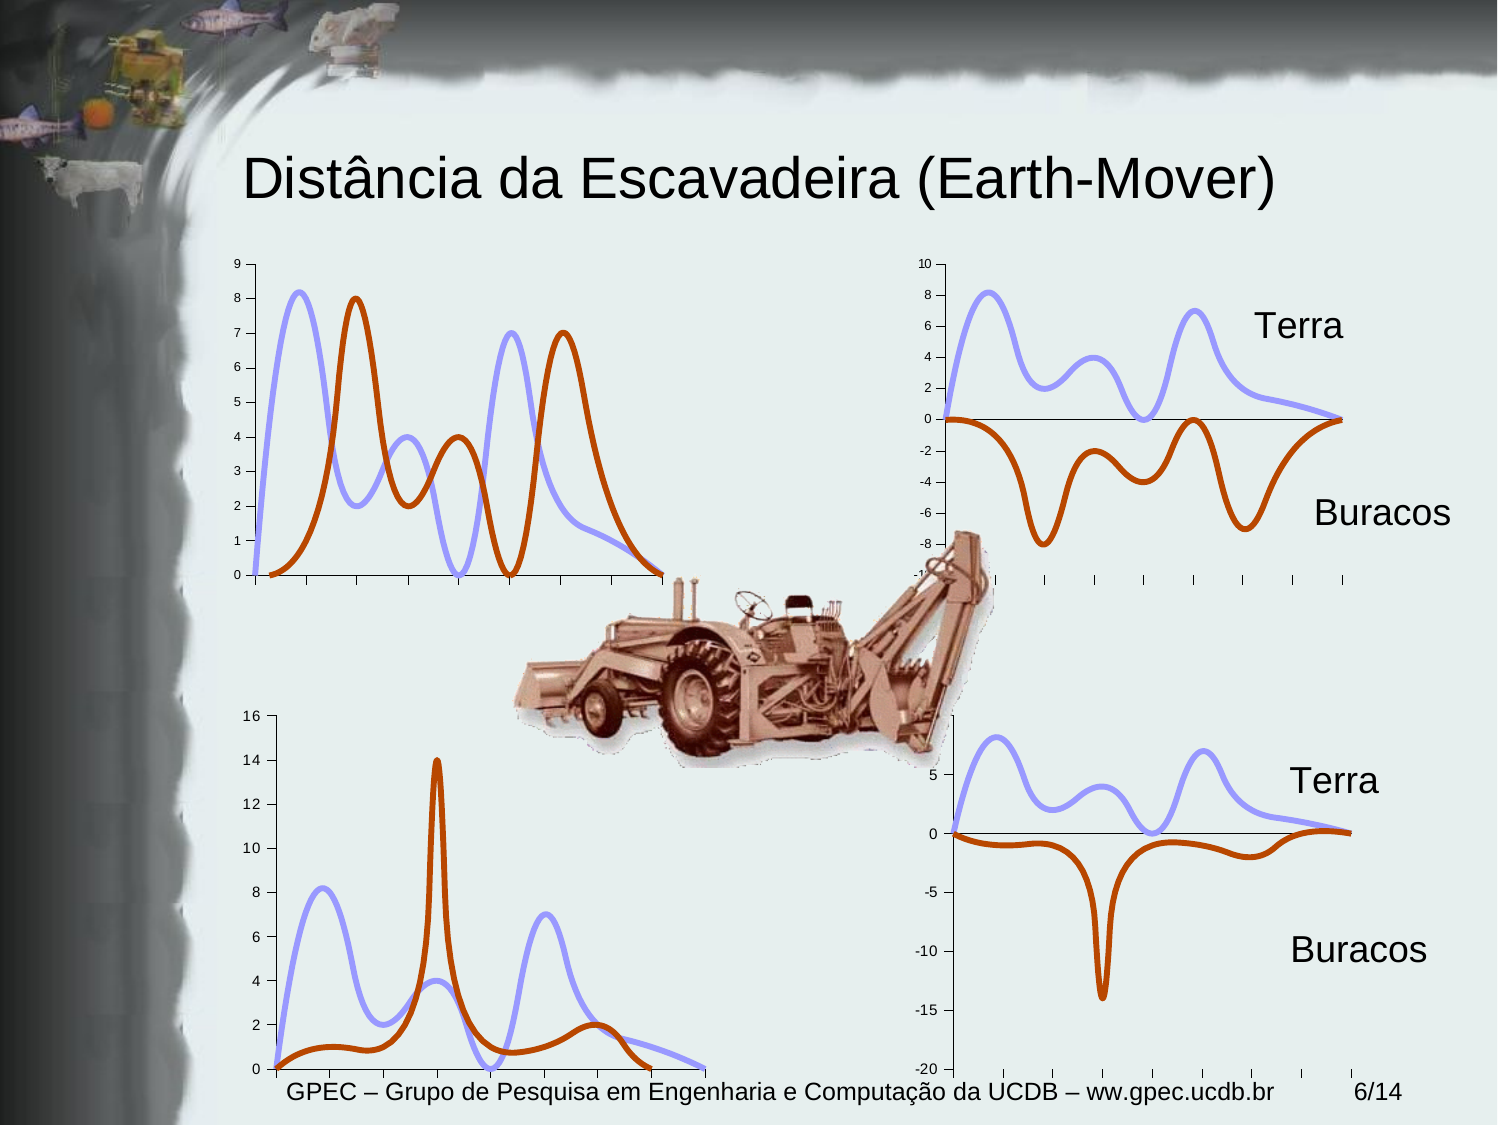

# Distância da Escavadeira (Earth-Mover)
### Chart
| Category | Alvo | Amostra |
|---|---|---|
| None | 0.0 | 0.0 |
| None | 8.0 | 1.0 |
| None | 2.0 | 8.0 |
| None | 4.0 | 2.0 |
| None | 0.0 | 4.0 |
| None | 7.0 | 0.0 |
| None | 2.0 | 7.0 |
| None | 1.0 | 2.0 |
| None | 0.0 | 0.0 |
### Chart
| Category | Alvo | Amostra |
|---|---|---|
| None | 0.0 | 0.0 |
| None | 8.0 | -1.0 |
| None | 2.0 | -8.0 |
| None | 4.0 | -2.0 |
| None | 0.0 | -4.0 |
| None | 7.0 | 0.0 |
| None | 2.0 | -7.0 |
| None | 1.0 | -2.0 |
| None | 0.0 | 0.0 |Terra
Buracos
### Chart
| Category | Alvo | Amostra |
|---|---|---|
| None | 0.0 | 0.0 |
| None | 8.0 | 1.0 |
| None | 2.0 | 1.0 |
| None | 4.0 | 14.0 |
| None | 0.0 | 1.0 |
| None | 7.0 | 1.0 |
| None | 2.0 | 2.0 |
| None | 1.0 | 0.0 |
| None | 0.0 | 0.0 |
### Chart
| Category | Alvo | Amostra |
|---|---|---|
| None | 0.0 | 0.0 |
| None | 8.0 | -1.0 |
| None | 2.0 | -1.0 |
| None | 4.0 | -14.0 |
| None | 0.0 | -1.0 |
| None | 7.0 | -1.0 |
| None | 2.0 | -2.0 |
| None | 1.0 | 0.0 |
| None | 0.0 | 0.0 |Terra
Buracos